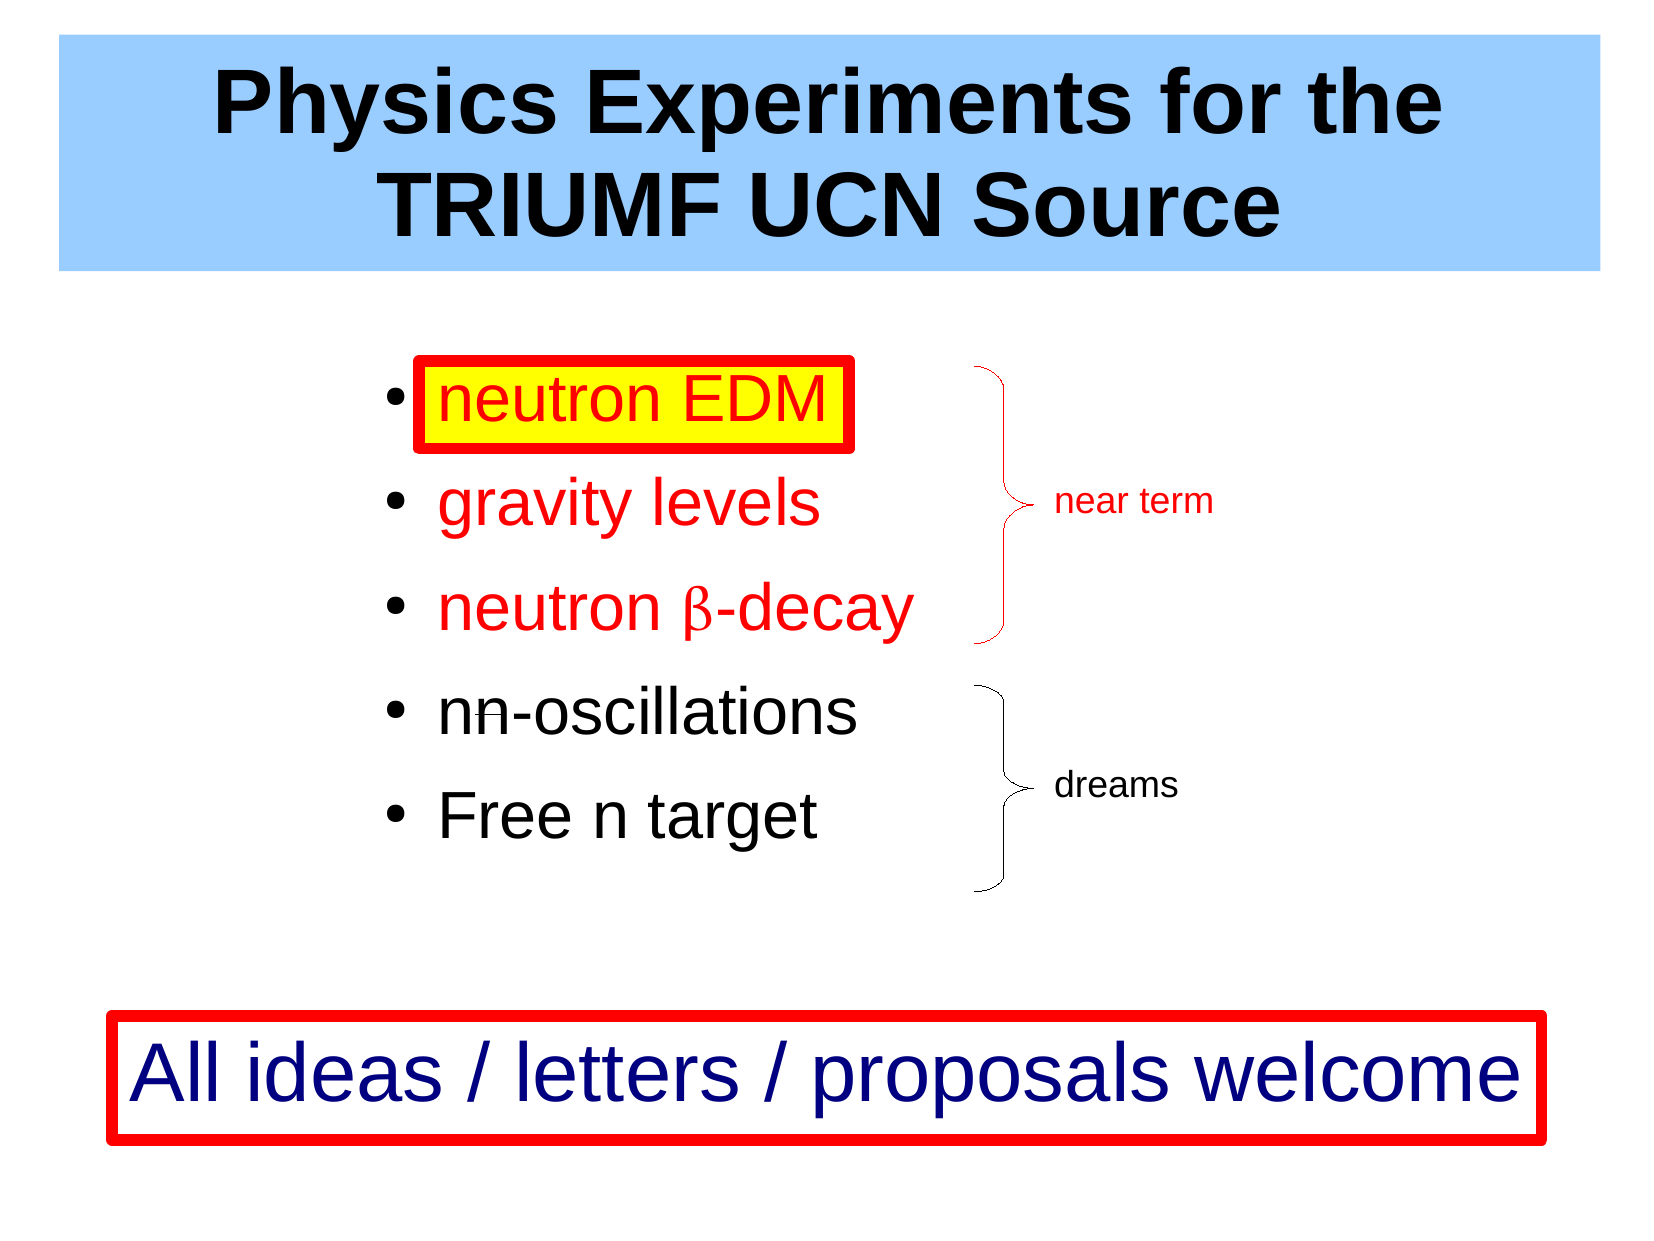

# Physics Experiments for the TRIUMF UCN Source
neutron EDM
gravity levels
neutron -decay
nn-oscillations
Free n target
near term
dreams
All ideas / letters / proposals welcome